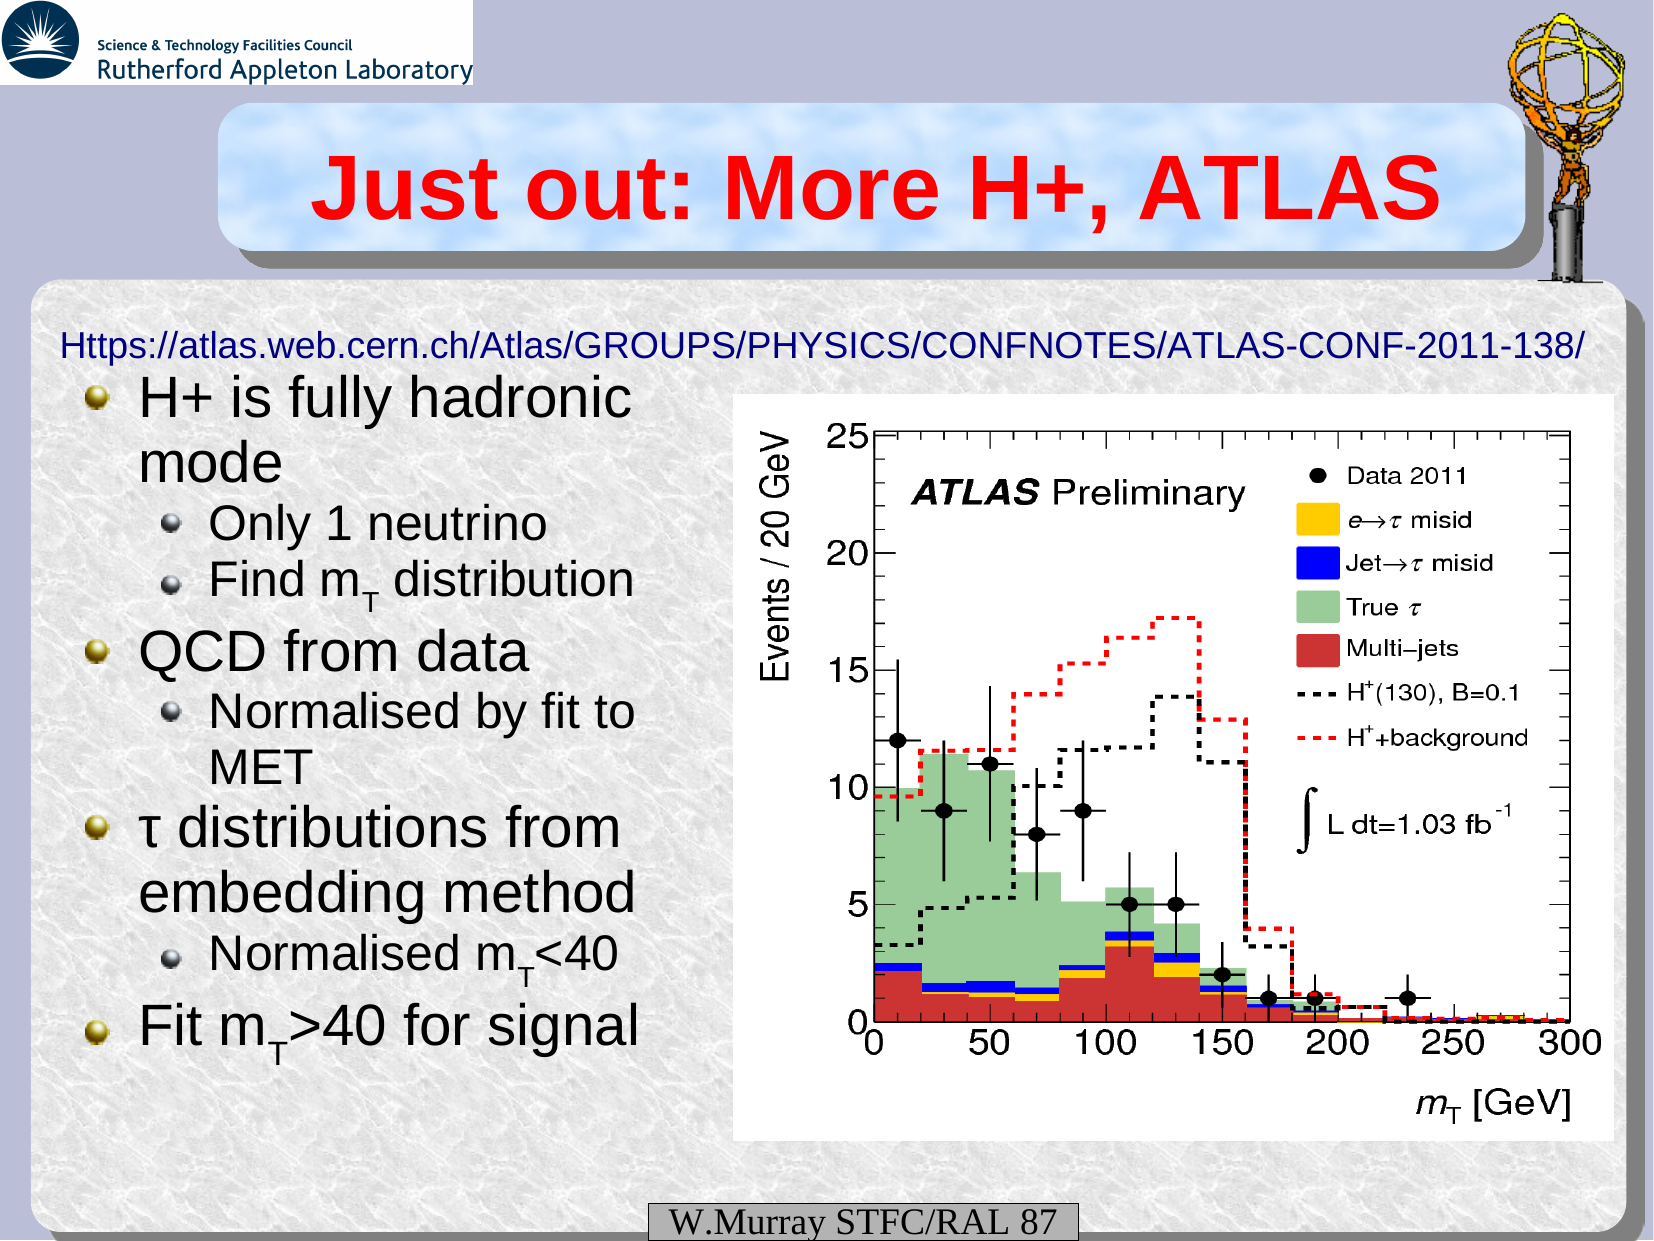

# Just out: More H+, ATLAS
Https://atlas.web.cern.ch/Atlas/GROUPS/PHYSICS/CONFNOTES/ATLAS-CONF-2011-138/
H+ is fully hadronic
mode
Only 1 neutrino
Find mT distribution
QCD from data
Normalised by fit to MET
τ distributions from embedding method
Normalised mT<40
Fit mT>40 for signal